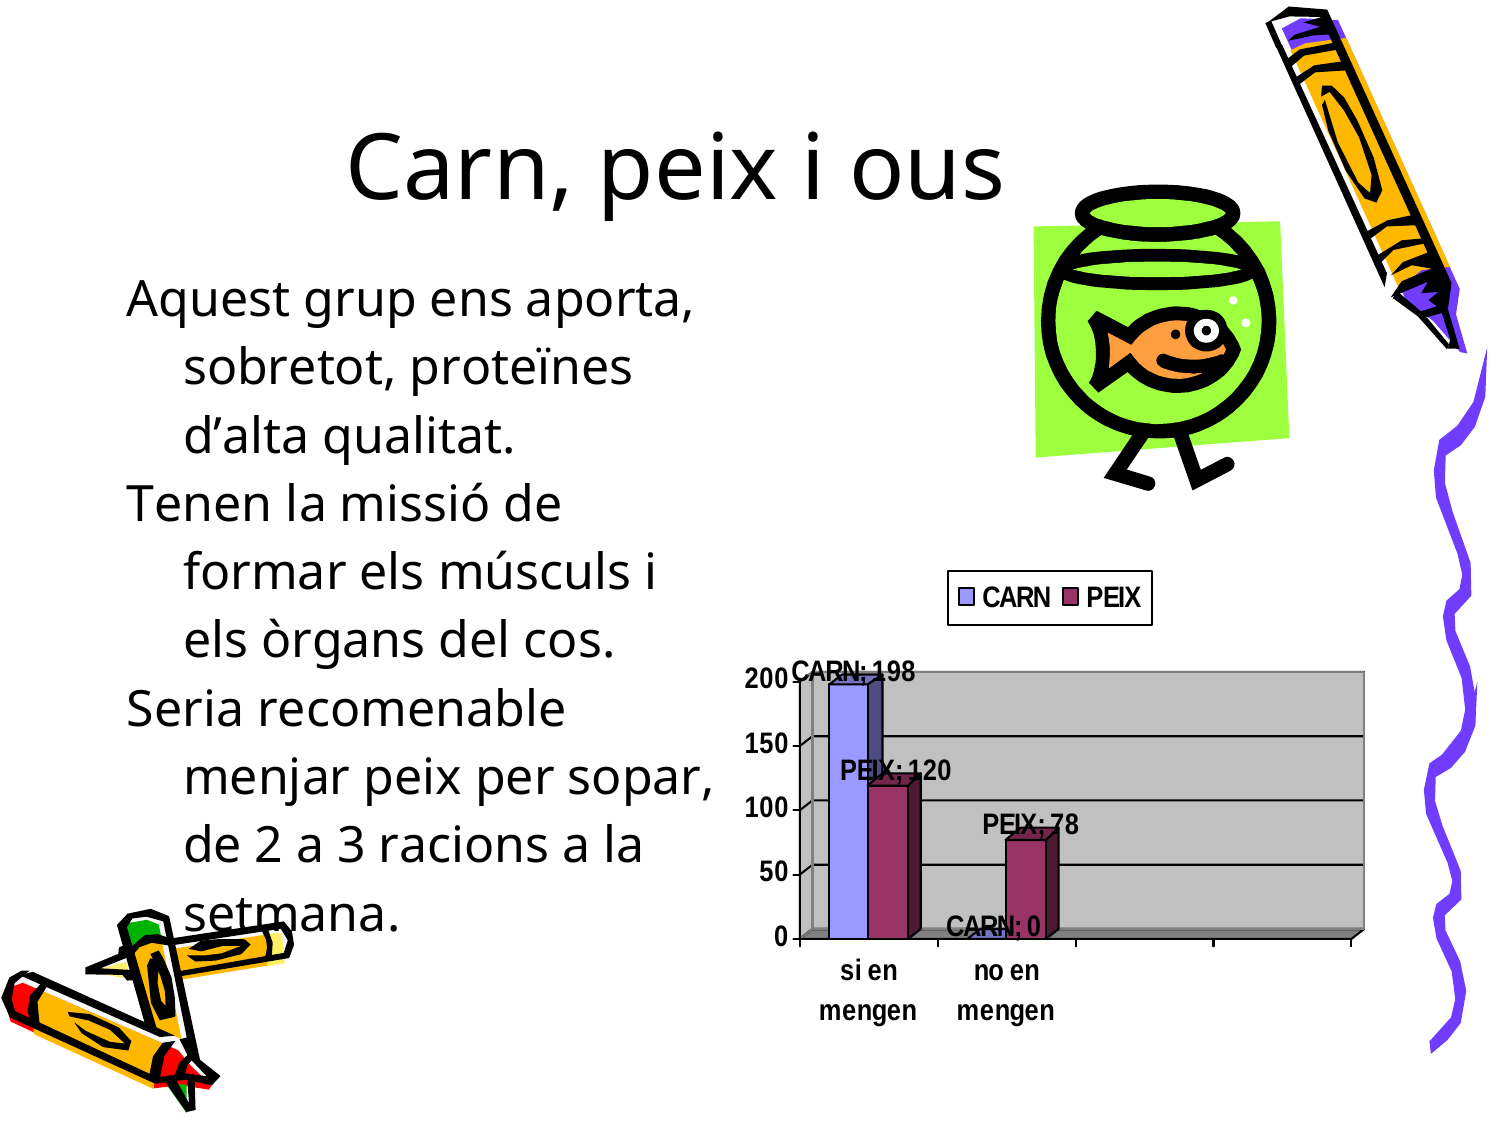

Carn, peix i ous
Aquest grup ens aporta, sobretot, proteïnes d’alta qualitat.
Tenen la missió de formar els músculs i els òrgans del cos.
Seria recomenable menjar peix per sopar, de 2 a 3 racions a la setmana.